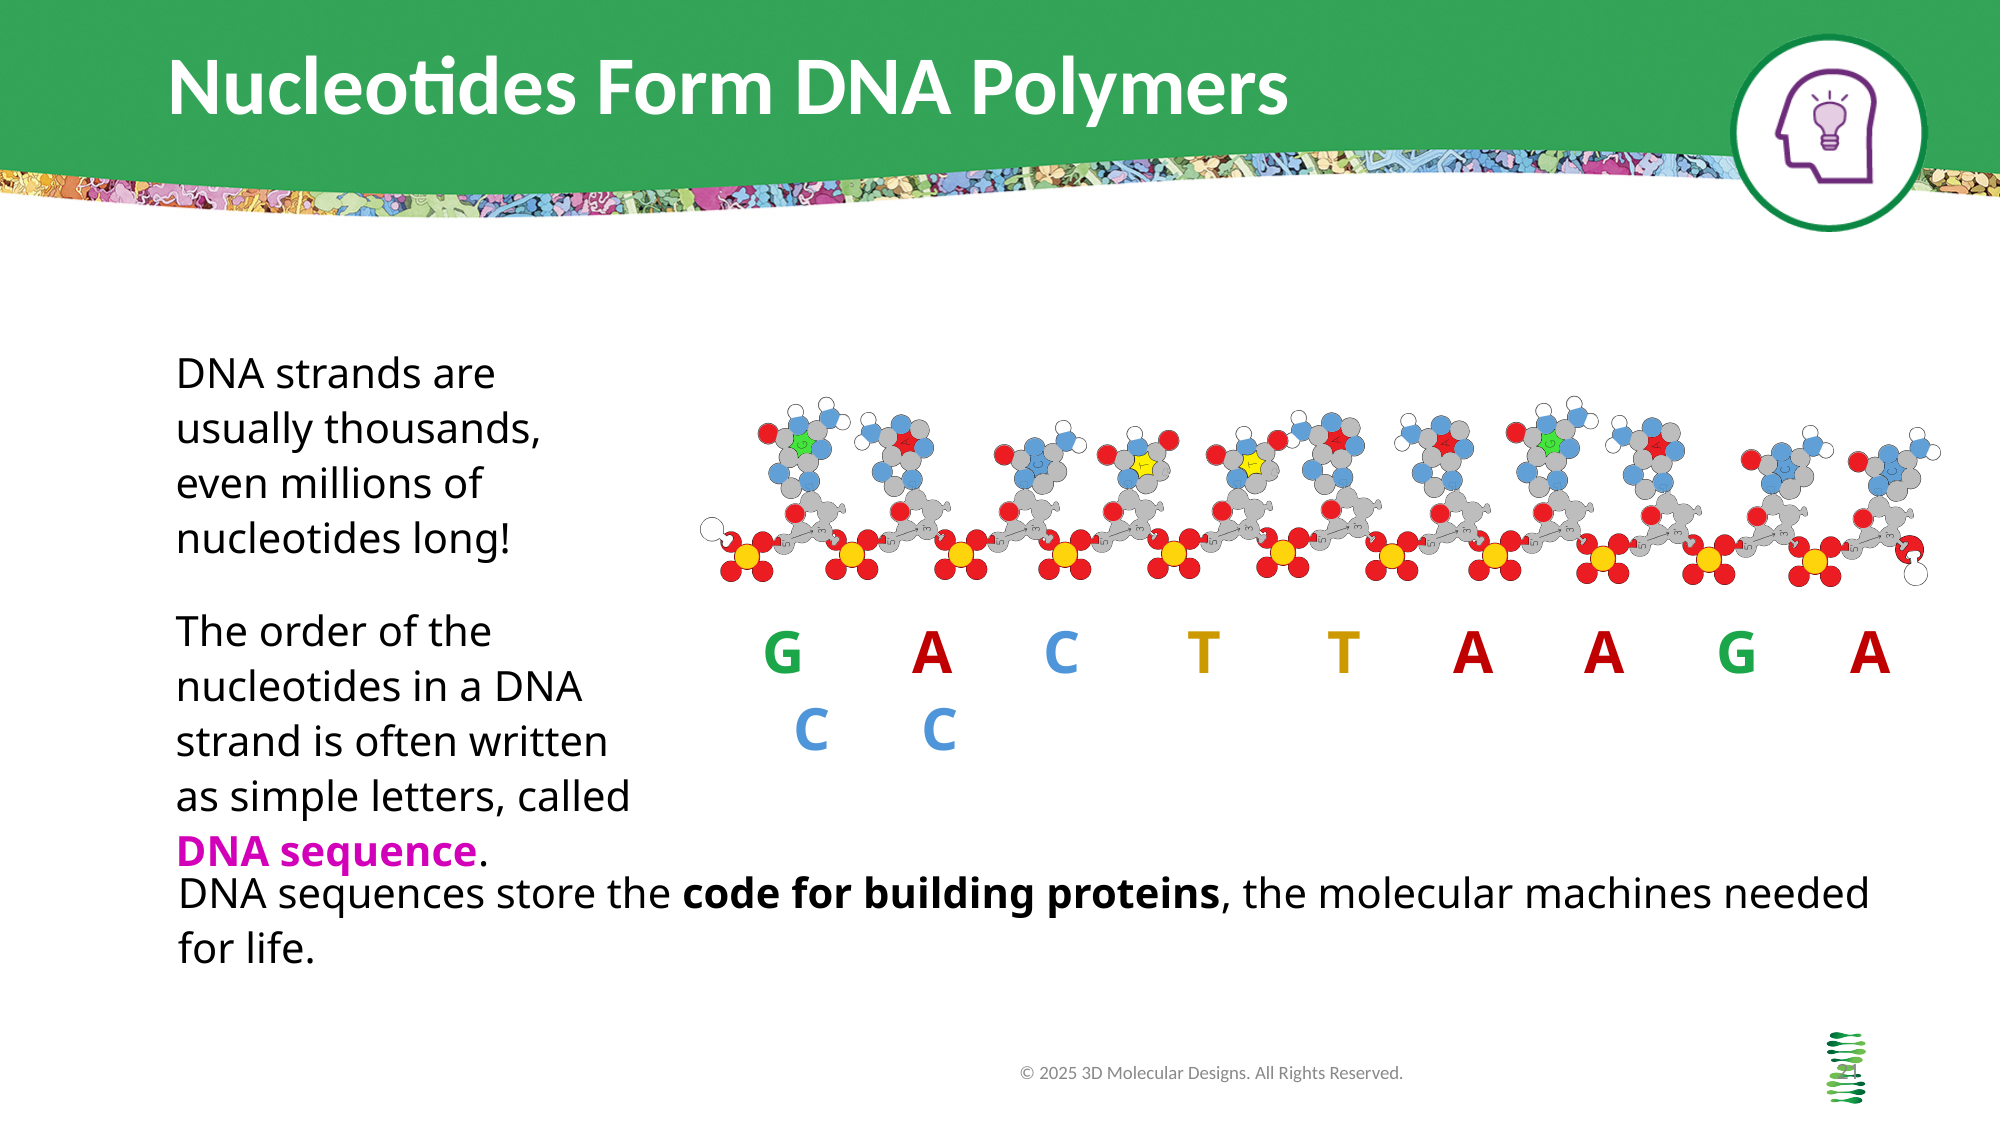

Nucleotides Form DNA Polymers
DNA strands are usually thousands, even millions of nucleotides long!
The order of the nucleotides in a DNA strand is often written as simple letters, called DNA sequence.
G A C T T A A G A C C
DNA sequences store the code for building proteins, the molecular machines needed for life.